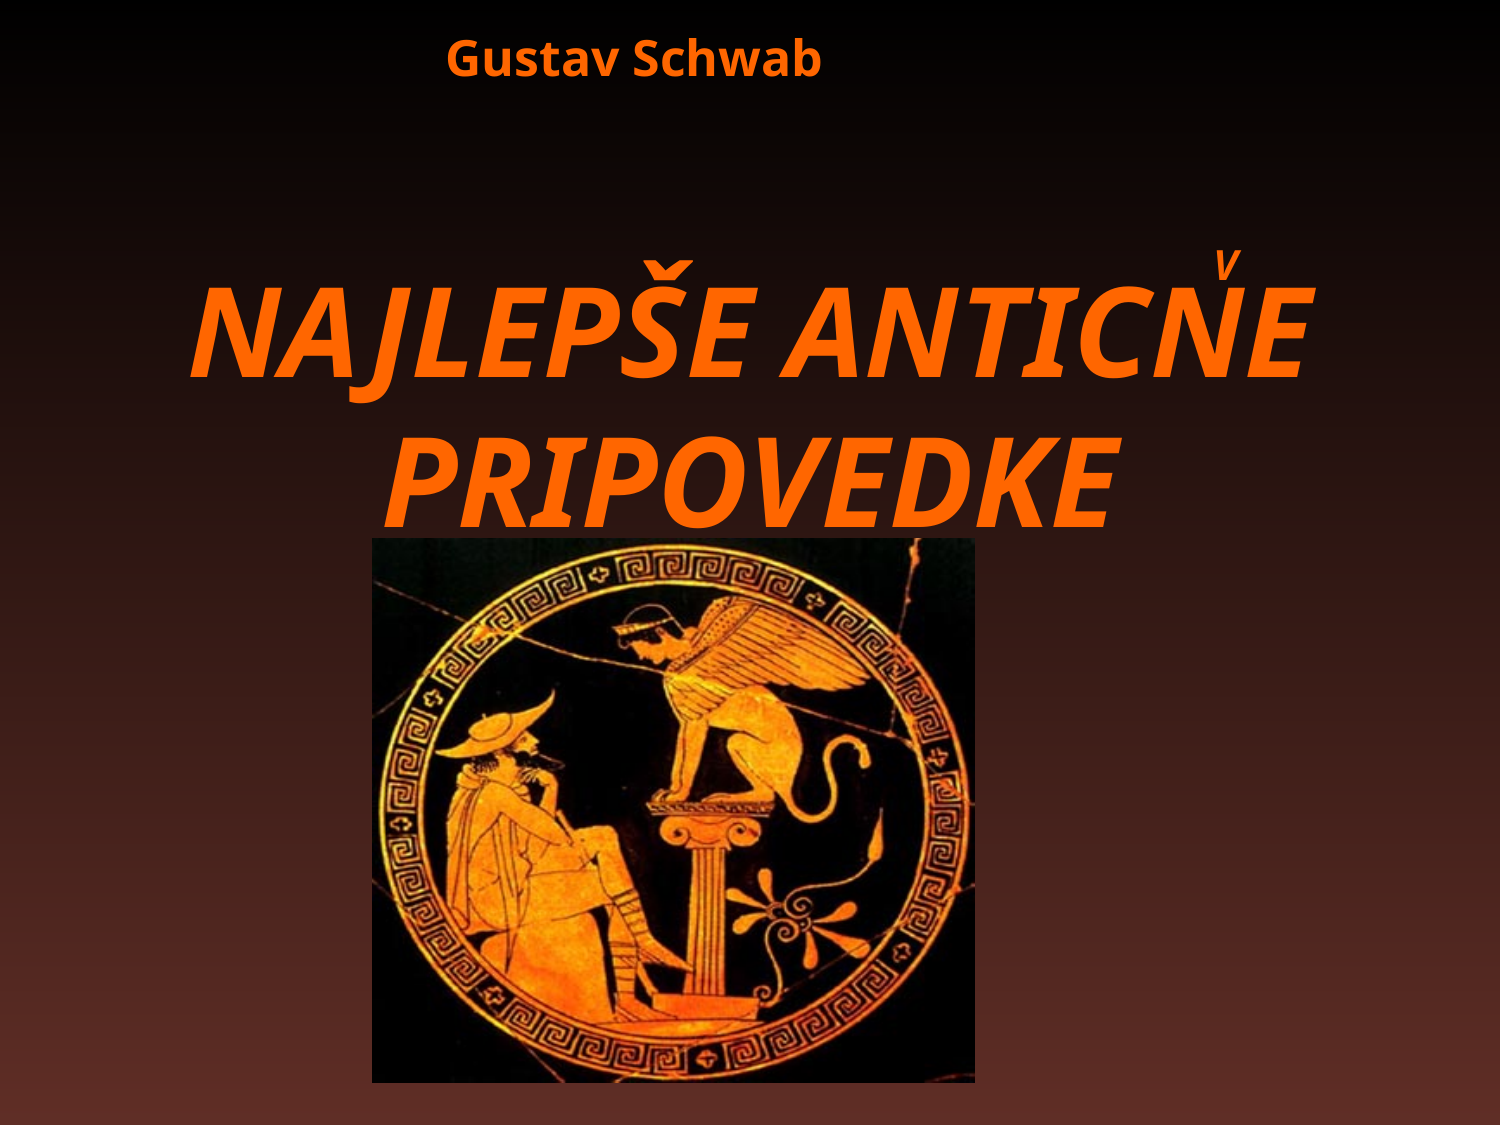

Gustav Schwab
# NAJLEPŠE ANTICNE PRIPOVEDKE
V